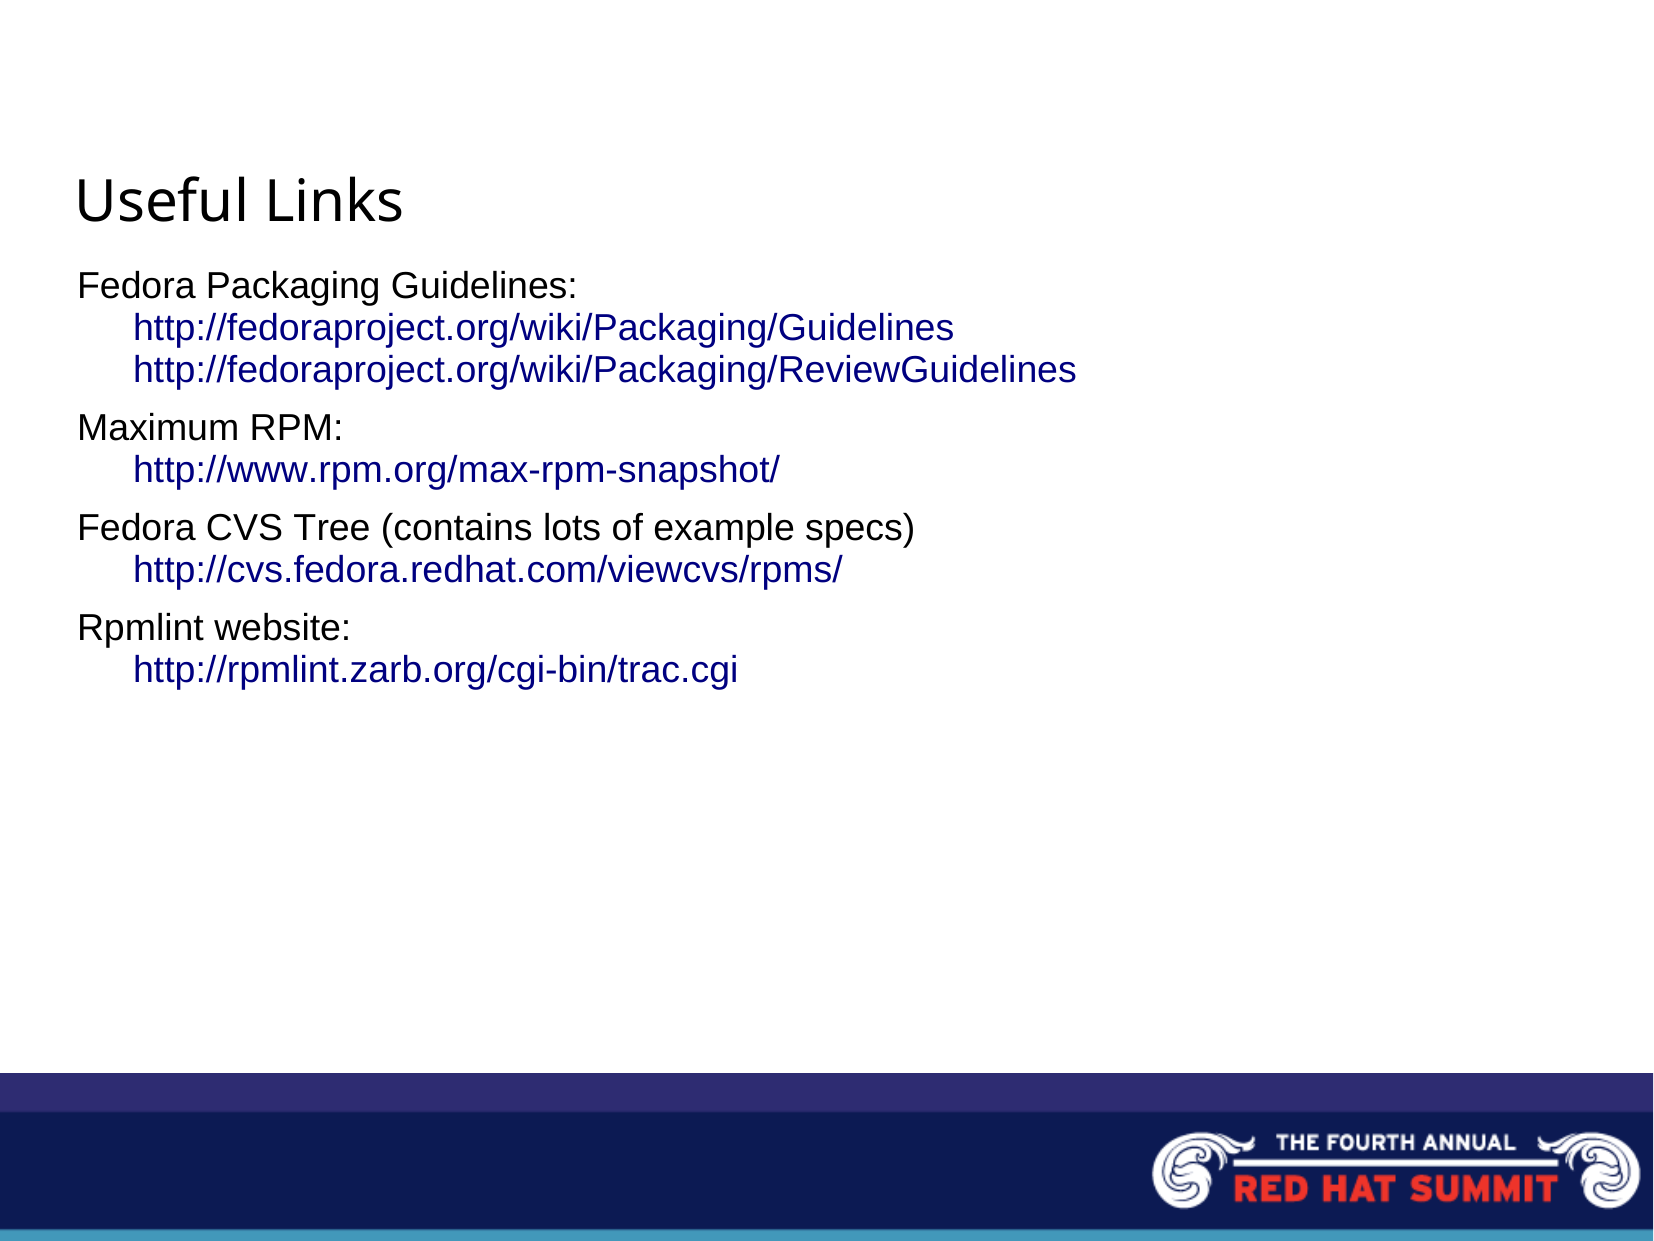

# Useful Links
Fedora Packaging Guidelines:
http://fedoraproject.org/wiki/Packaging/Guidelines
http://fedoraproject.org/wiki/Packaging/ReviewGuidelines
Maximum RPM:
http://www.rpm.org/max-rpm-snapshot/
Fedora CVS Tree (contains lots of example specs)
http://cvs.fedora.redhat.com/viewcvs/rpms/
Rpmlint website:
http://rpmlint.zarb.org/cgi-bin/trac.cgi